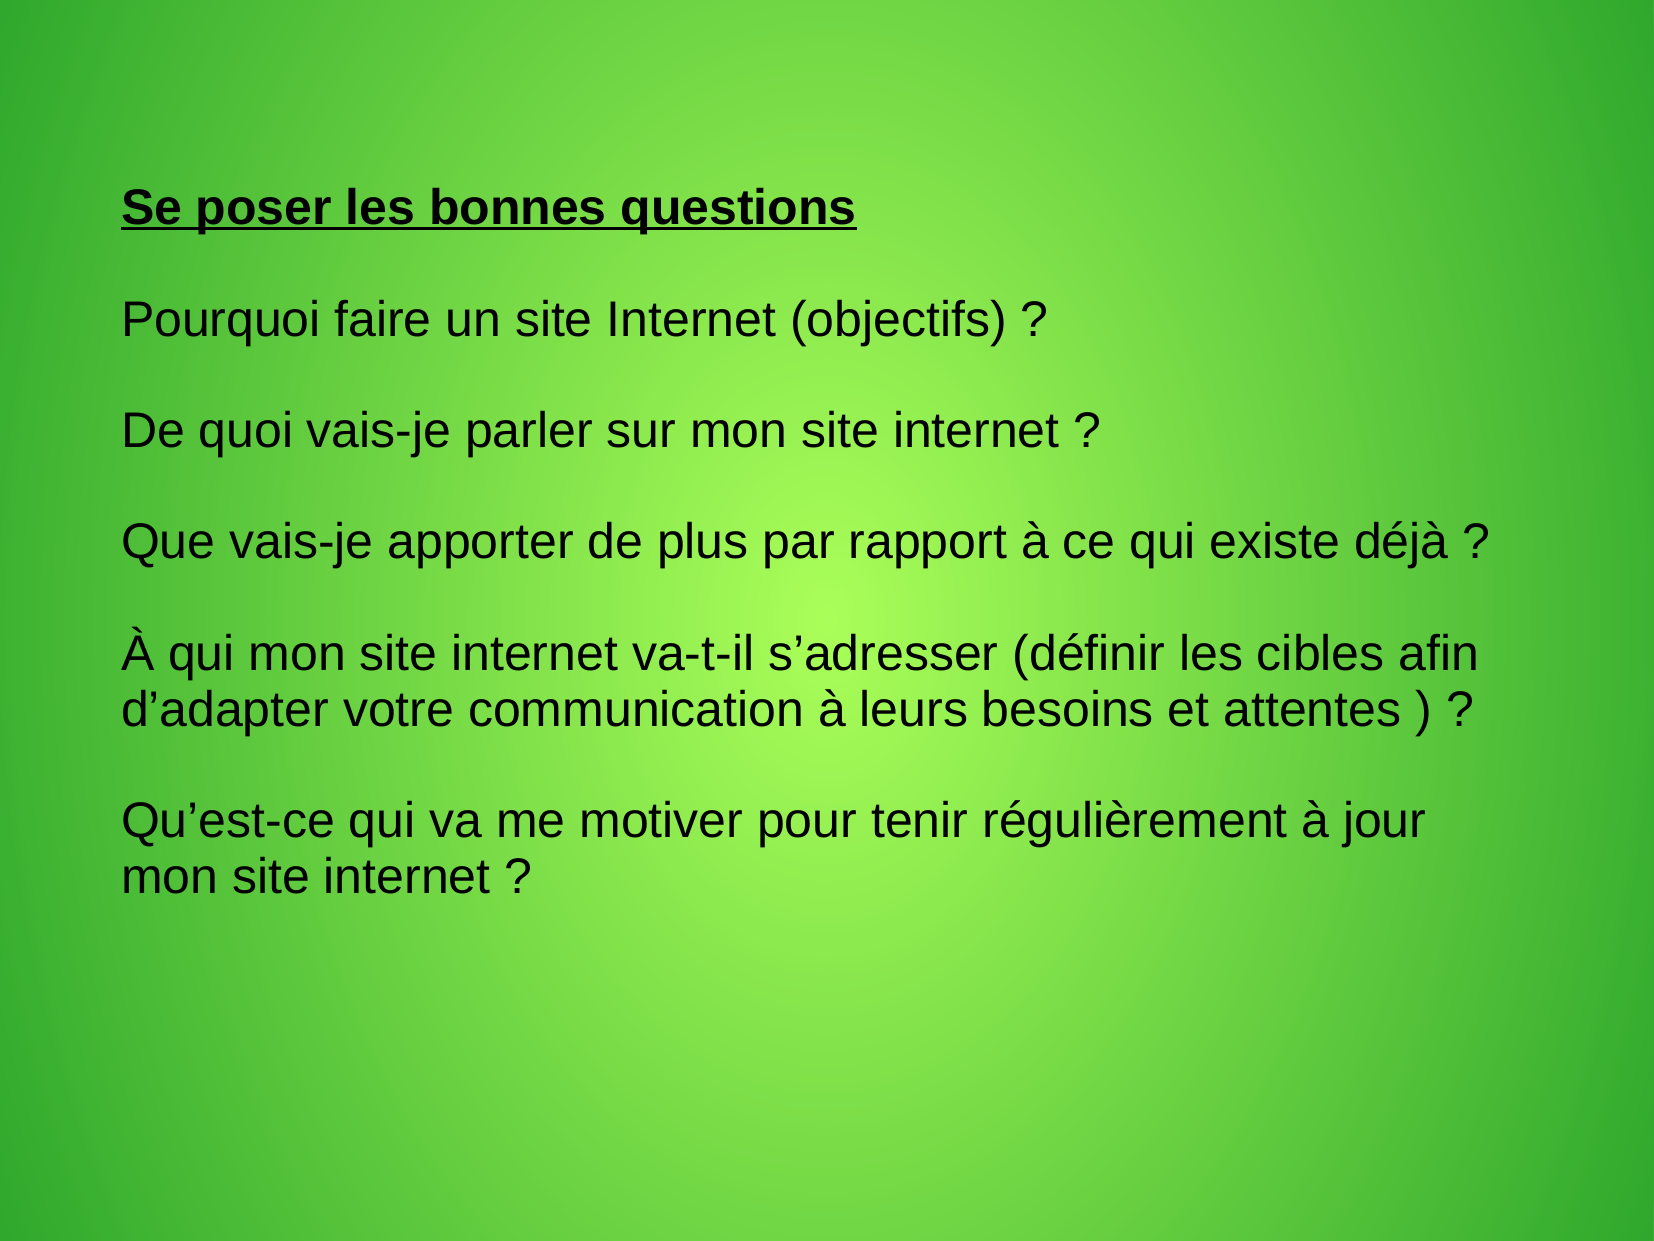

Se poser les bonnes questions
Pourquoi faire un site Internet (objectifs) ?
De quoi vais-je parler sur mon site internet ?
Que vais-je apporter de plus par rapport à ce qui existe déjà ?
À qui mon site internet va-t-il s’adresser (définir les cibles afin d’adapter votre communication à leurs besoins et attentes ) ?
Qu’est-ce qui va me motiver pour tenir régulièrement à jour mon site internet ?